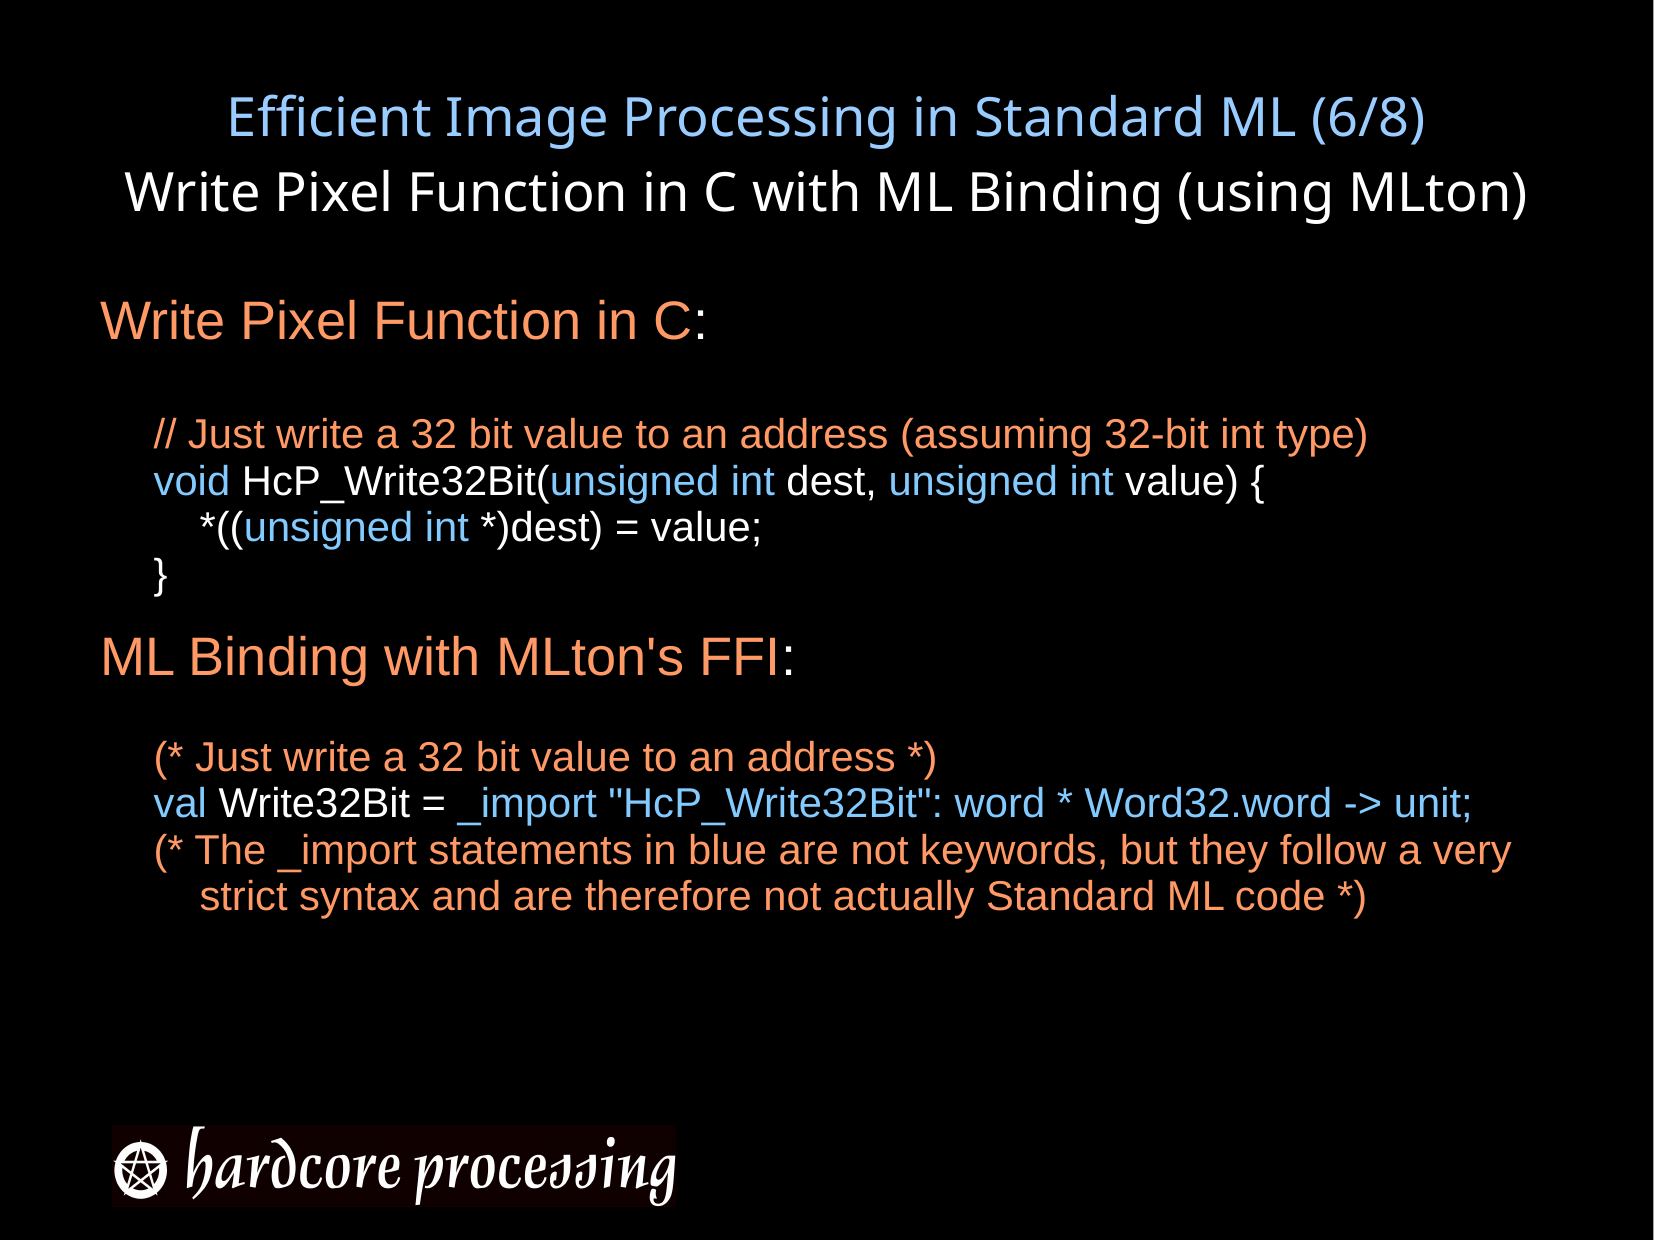

# Efficient Image Processing in Standard ML (6/8) Write Pixel Function in C with ML Binding (using MLton)
Write Pixel Function in C:
// Just write a 32 bit value to an address (assuming 32-bit int type)
void HcP_Write32Bit(unsigned int dest, unsigned int value) {
 *((unsigned int *)dest) = value;
}
ML Binding with MLton's FFI:
(* Just write a 32 bit value to an address *)
val Write32Bit = _import "HcP_Write32Bit": word * Word32.word -> unit;
(* The _import statements in blue are not keywords, but they follow a very
 strict syntax and are therefore not actually Standard ML code *)